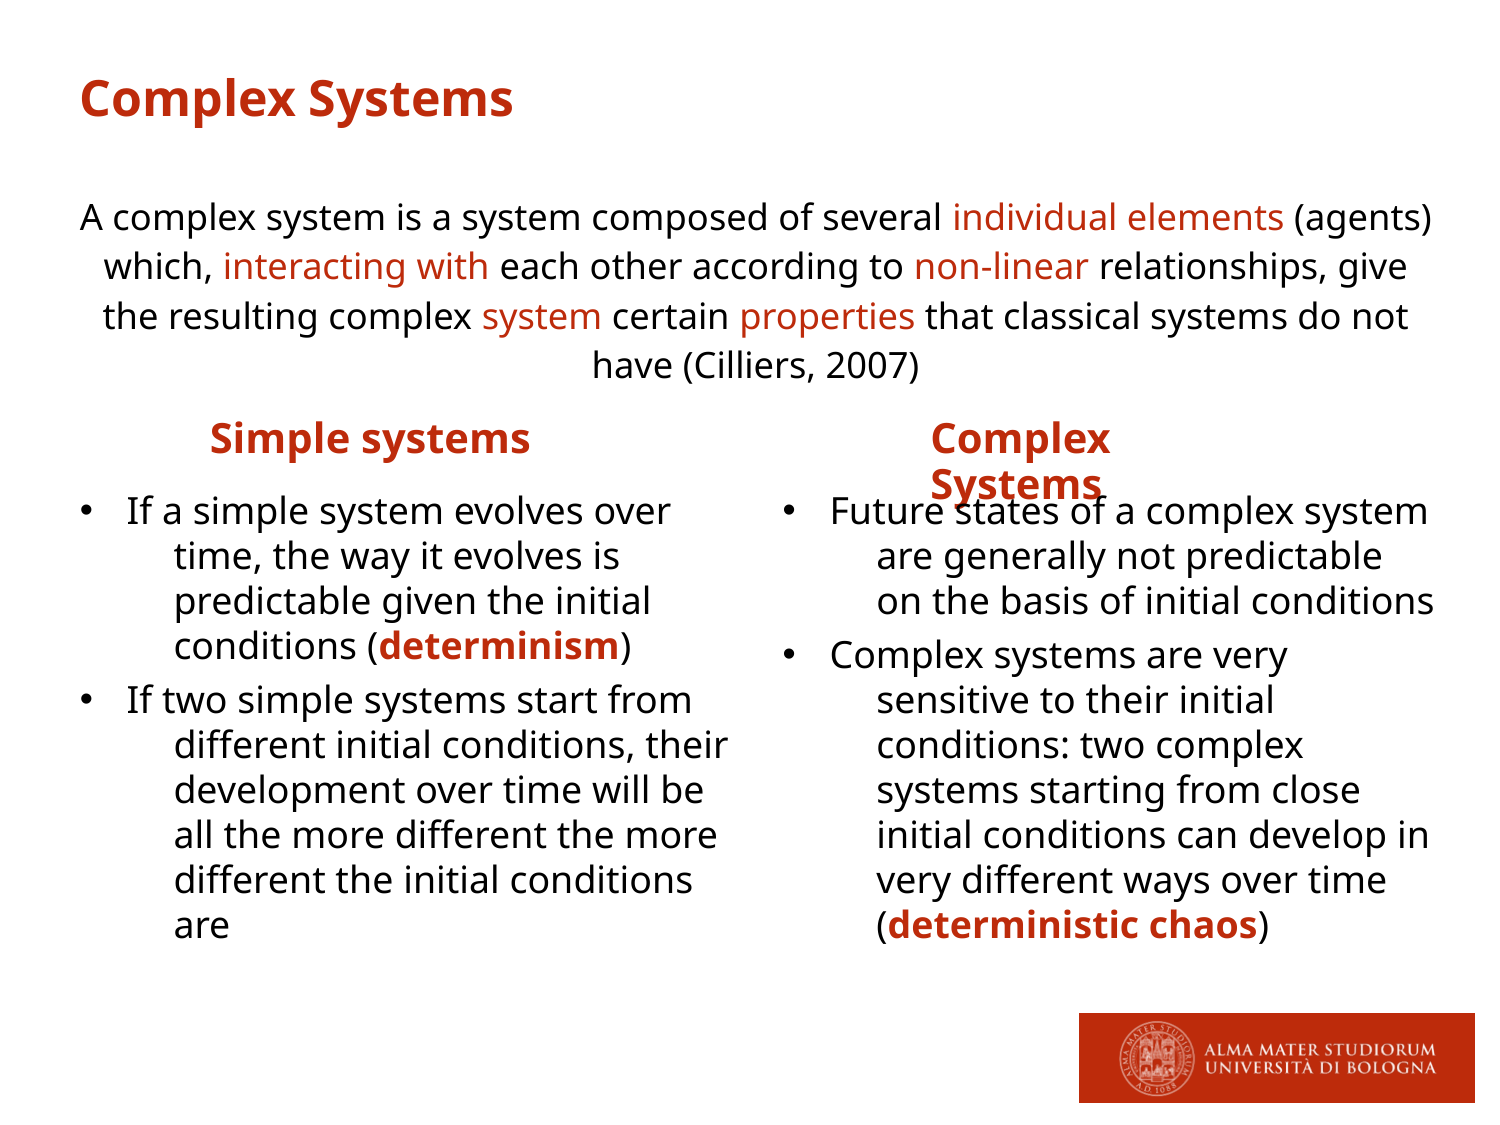

# Complex Systems
A complex system is a system composed of several individual elements (agents) which, interacting with each other according to non-linear relationships, give the resulting complex system certain properties that classical systems do not have (Cilliers, 2007)
Simple systems
Complex Systems
If a simple system evolves over time, the way it evolves is predictable given the initial conditions (determinism)
If two simple systems start from different initial conditions, their development over time will be all the more different the more different the initial conditions are
Future states of a complex system are generally not predictable on the basis of initial conditions
Complex systems are very sensitive to their initial conditions: two complex systems starting from close initial conditions can develop in very different ways over time (deterministic chaos)